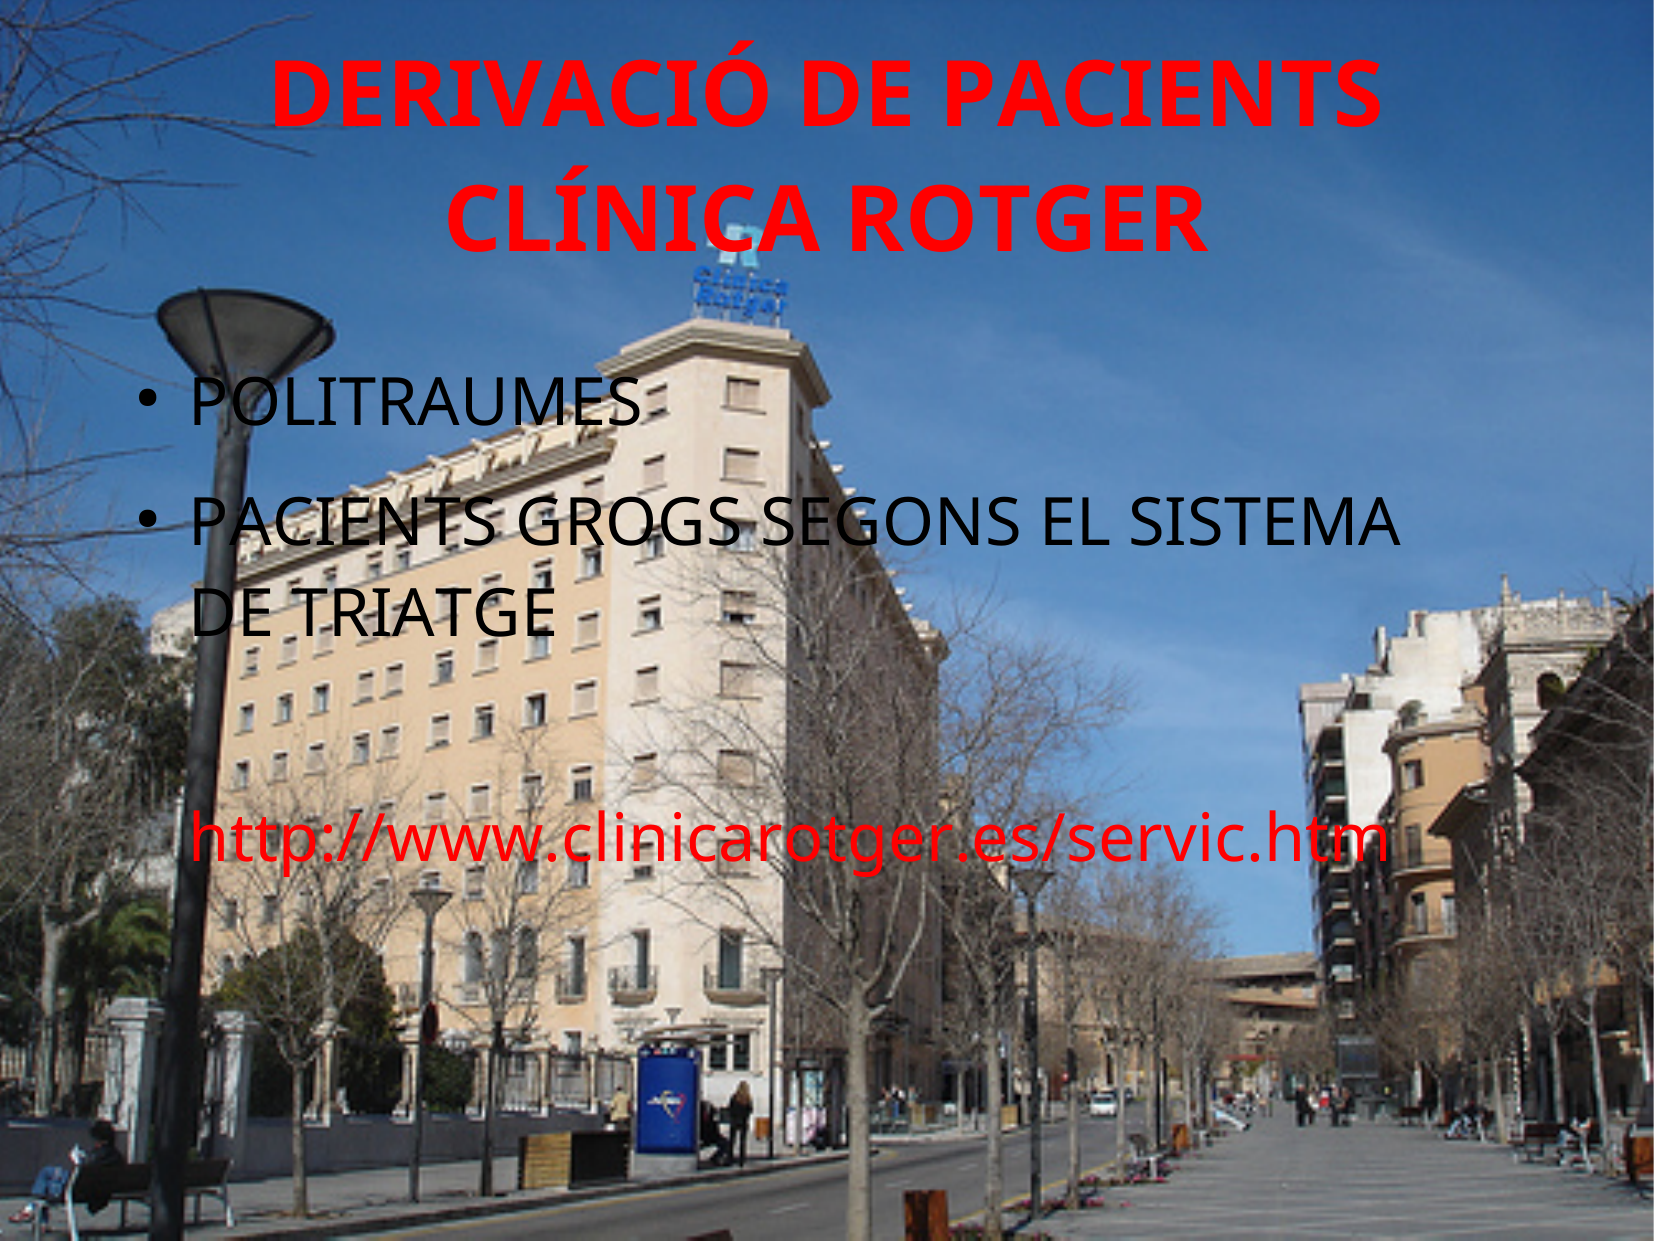

# DERIVACIÓ DE PACIENTS CLÍNICA ROTGER
POLITRAUMES
PACIENTS GROGS SEGONS EL SISTEMA DE TRIATGE
http://www.clinicarotger.es/servic.htm